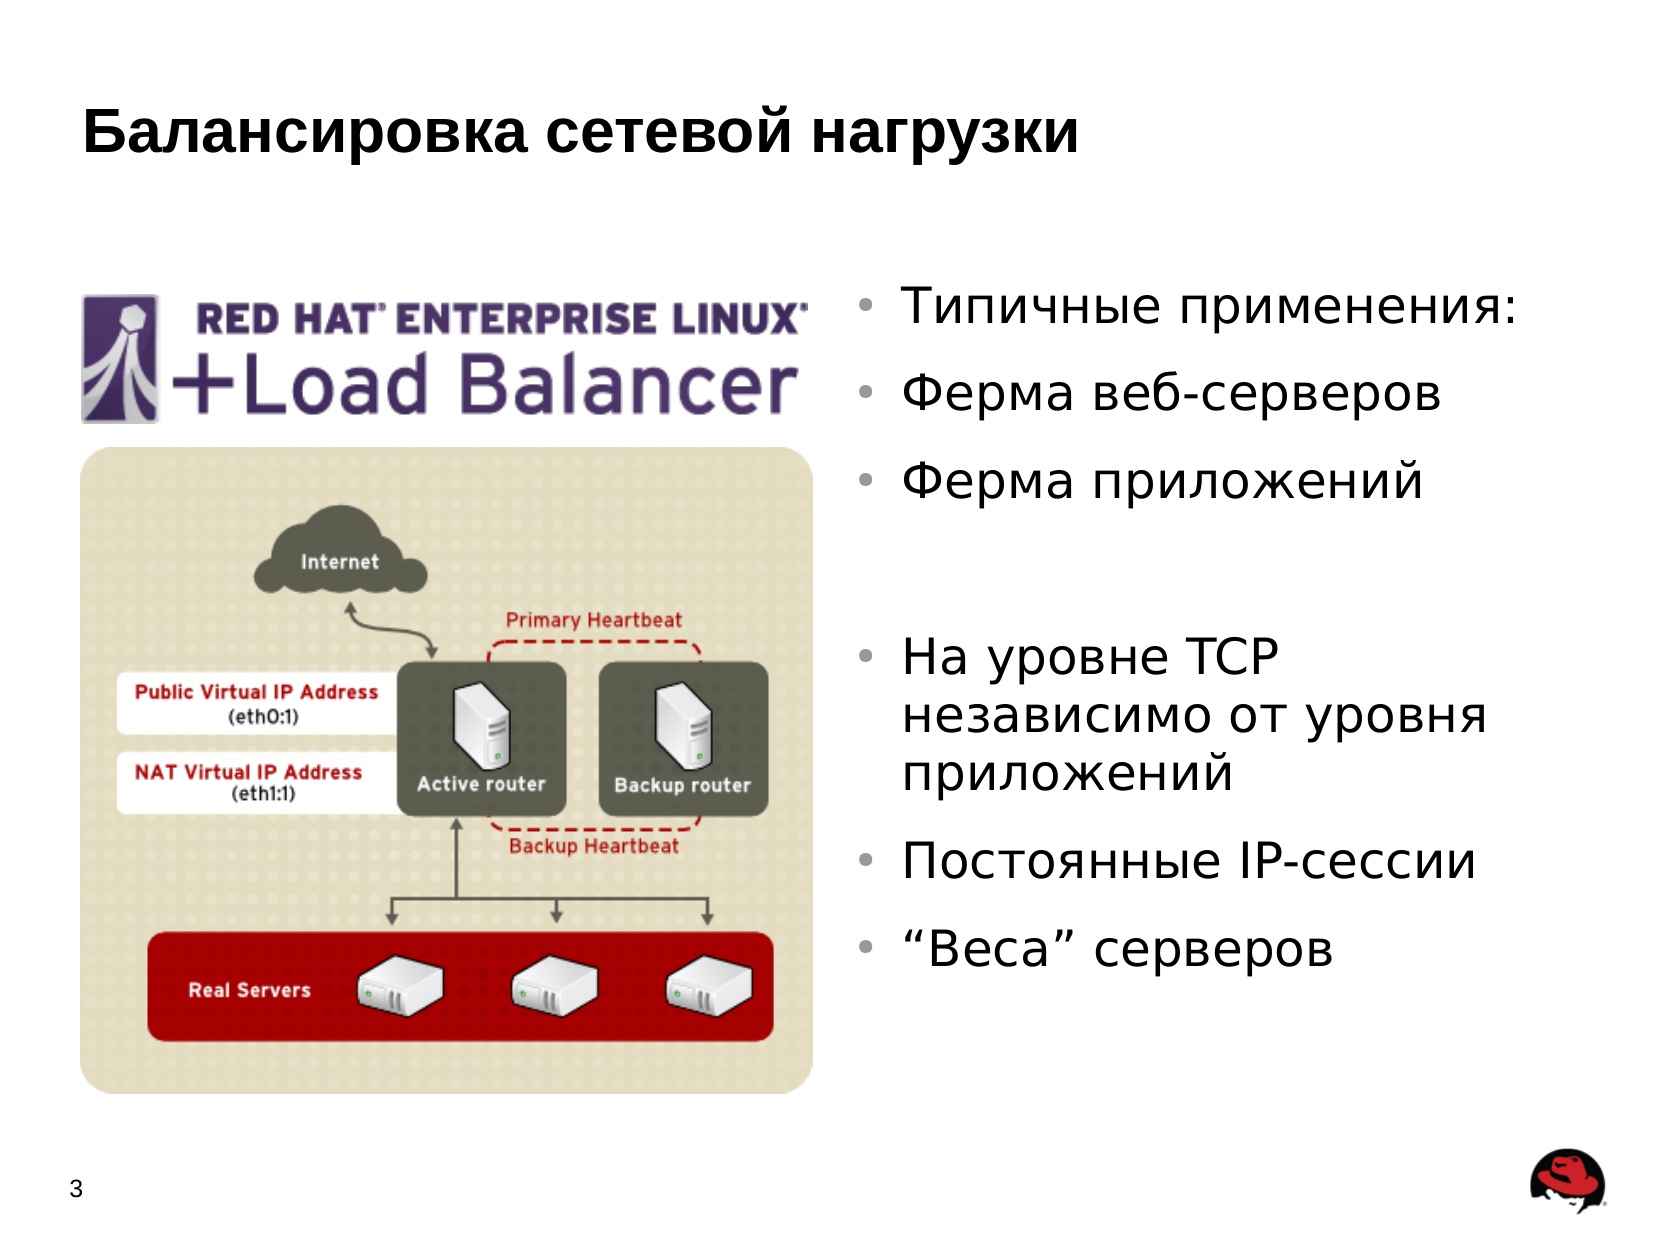

# Балансировка сетевой нагрузки
Типичные применения:
Ферма веб-серверов
Ферма приложений
На уровне TCP независимо от уровня приложений
Постоянные IP-сессии
“Веса” серверов